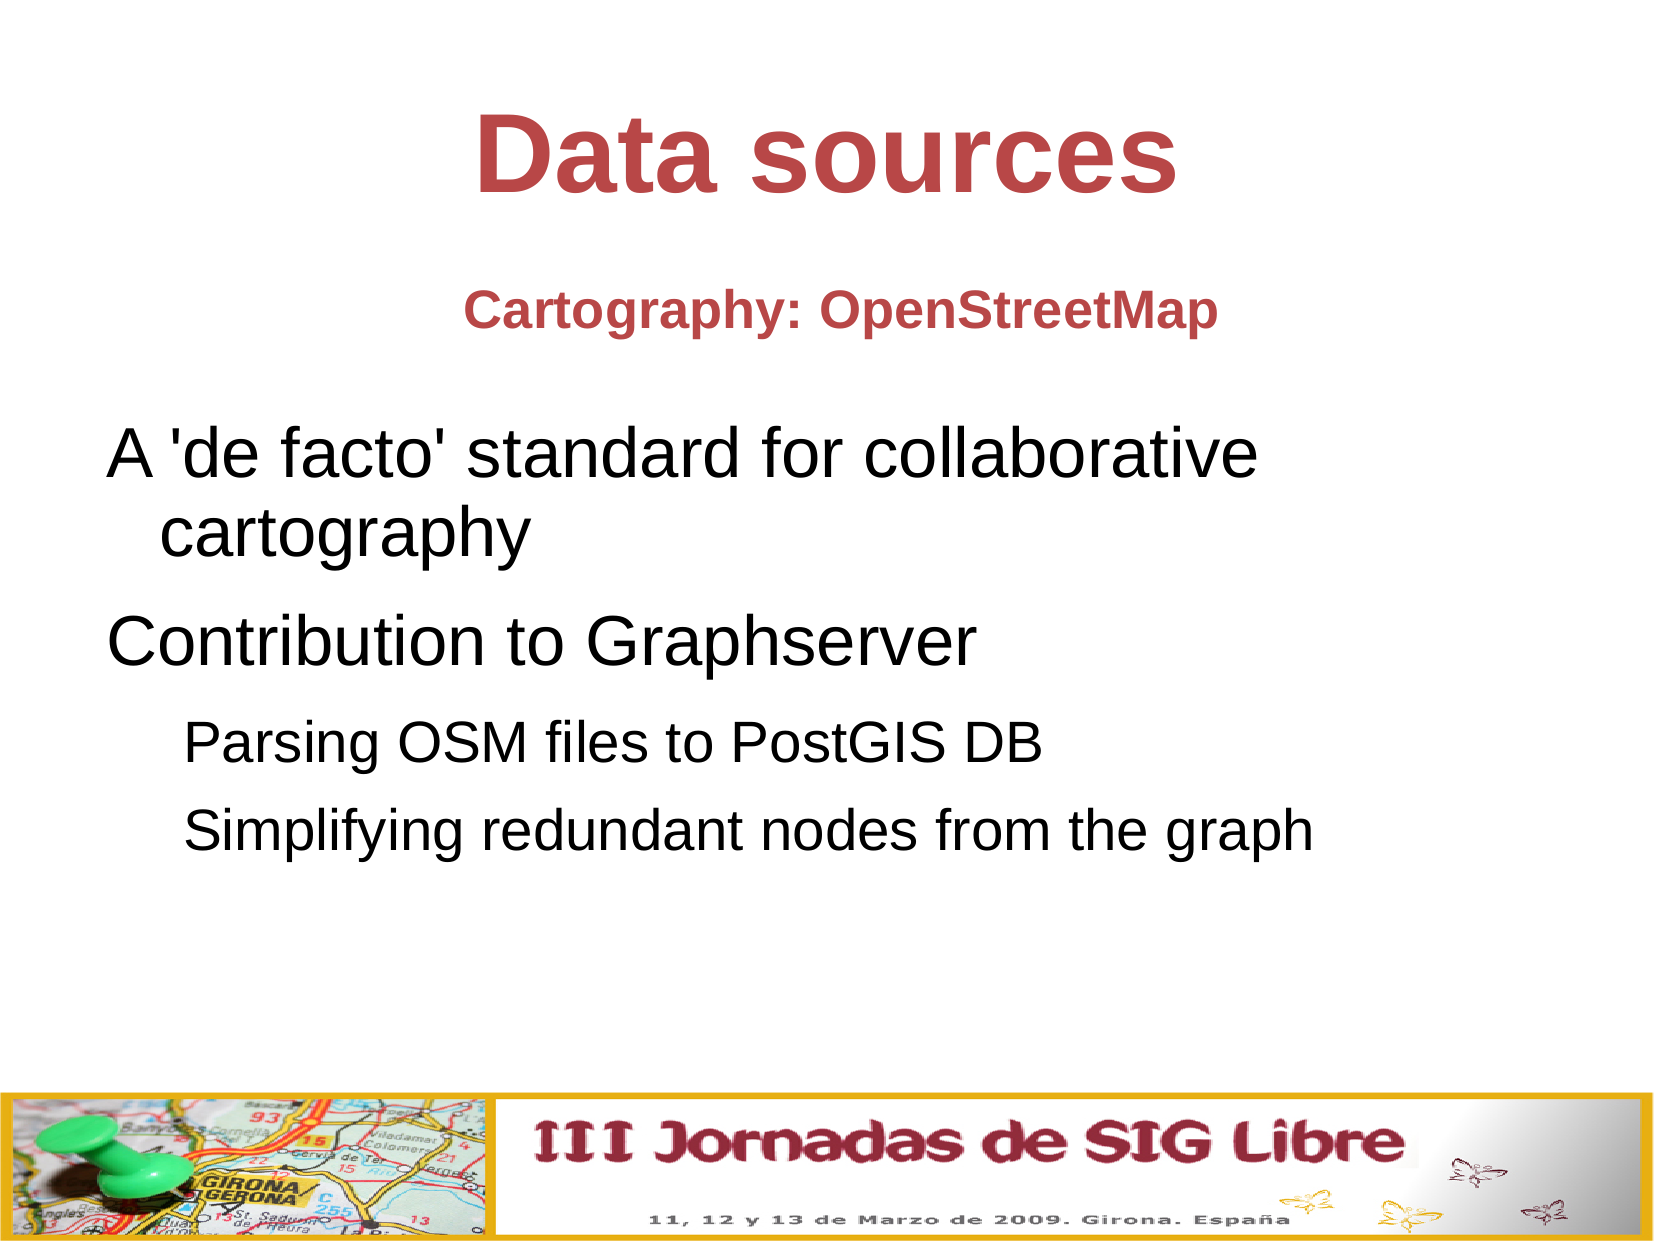

# Data sources
Cartography: OpenStreetMap
A 'de facto' standard for collaborative cartography
Contribution to Graphserver
Parsing OSM files to PostGIS DB
Simplifying redundant nodes from the graph